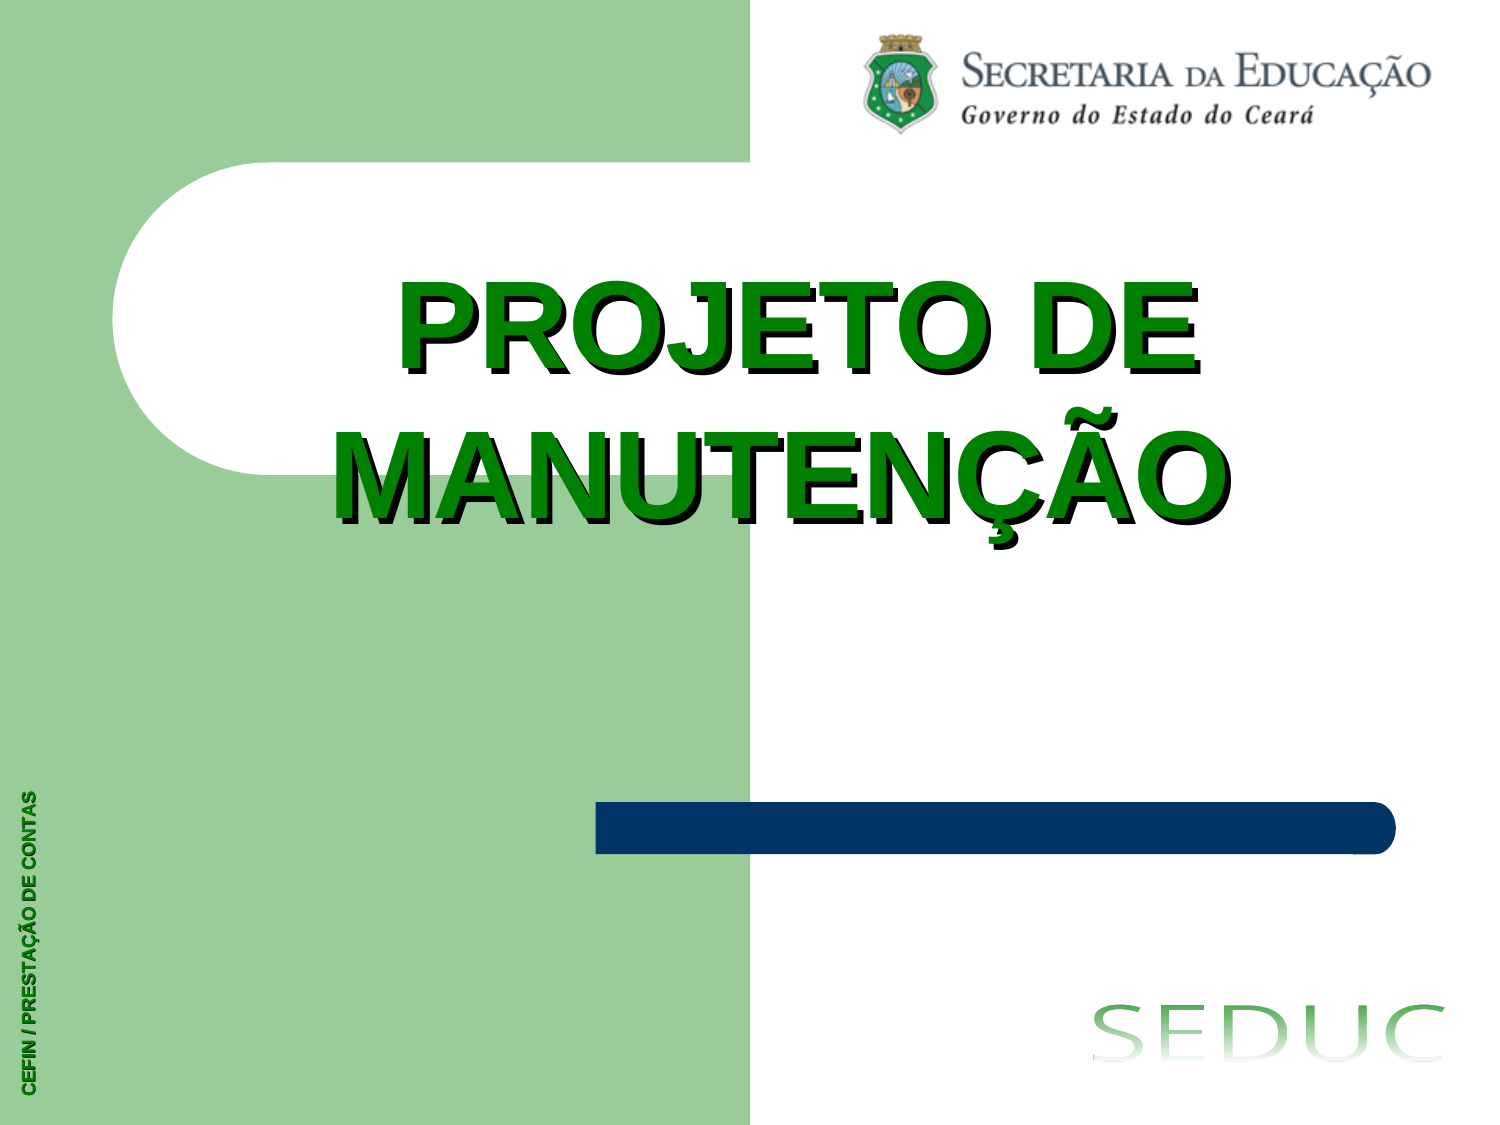

PROJETO DE MANUTENÇÃO
 CEFIN / PRESTAÇÃO DE CONTAS
SEDUC